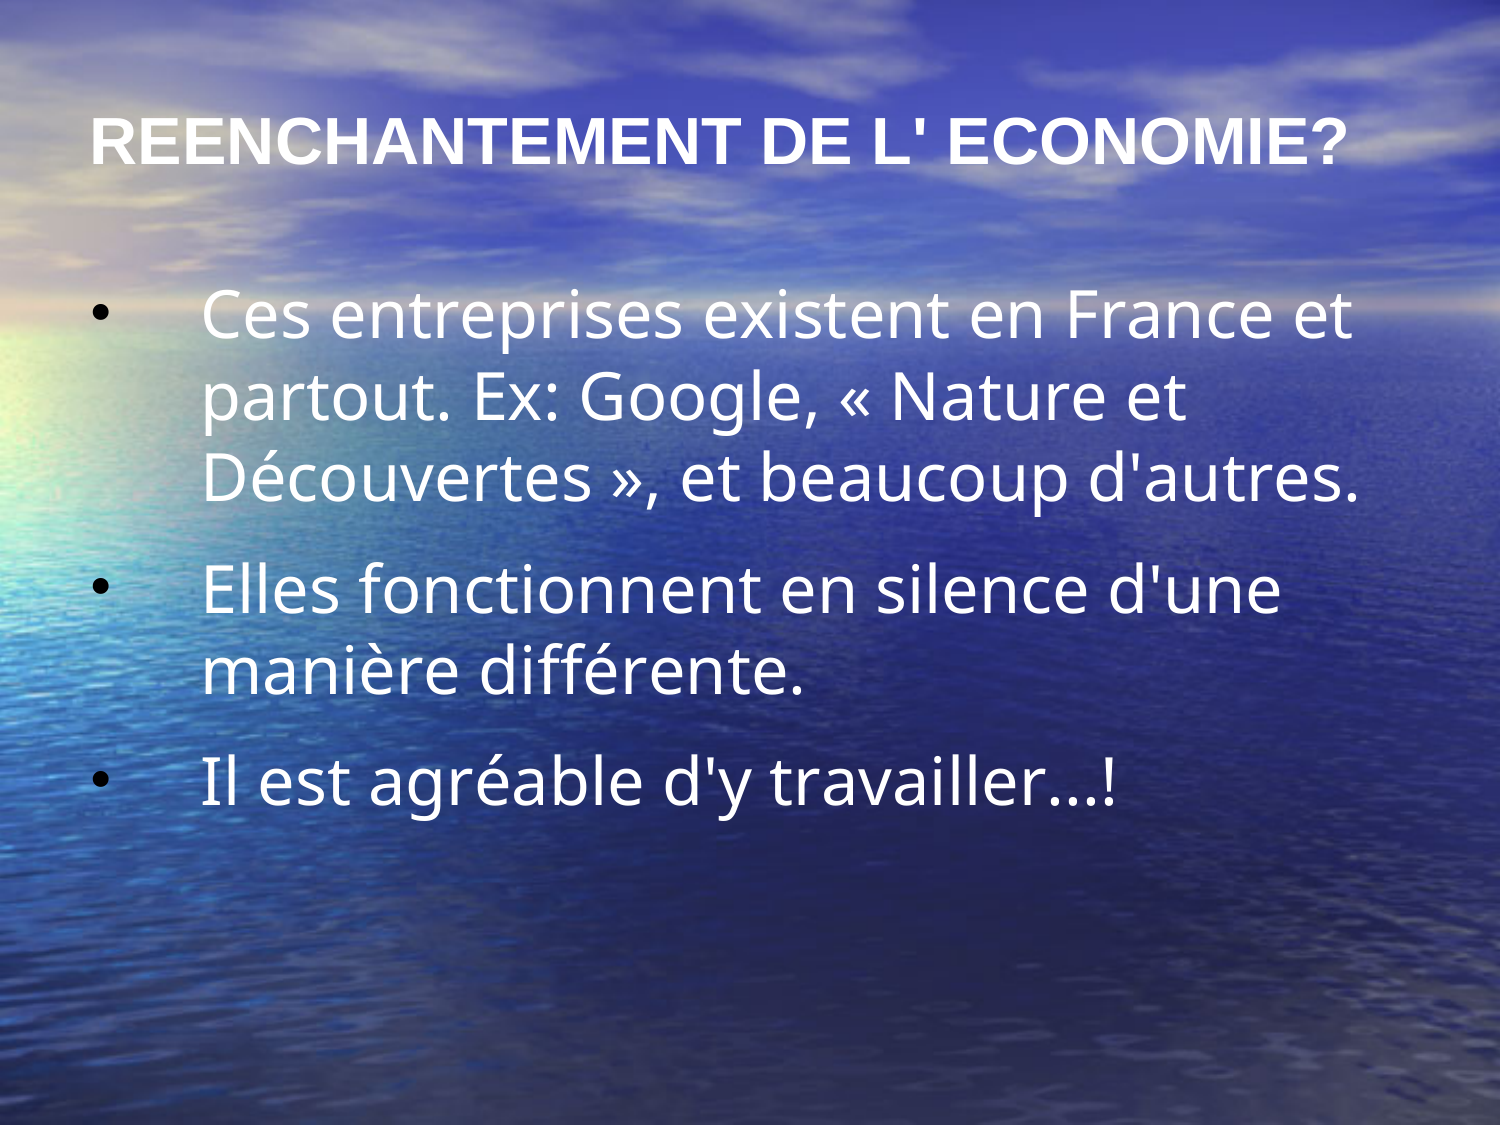

# REENCHANTEMENT DE L' ECONOMIE?
Ces entreprises existent en France et partout. Ex: Google, « Nature et Découvertes », et beaucoup d'autres.
Elles fonctionnent en silence d'une manière différente.
Il est agréable d'y travailler...!